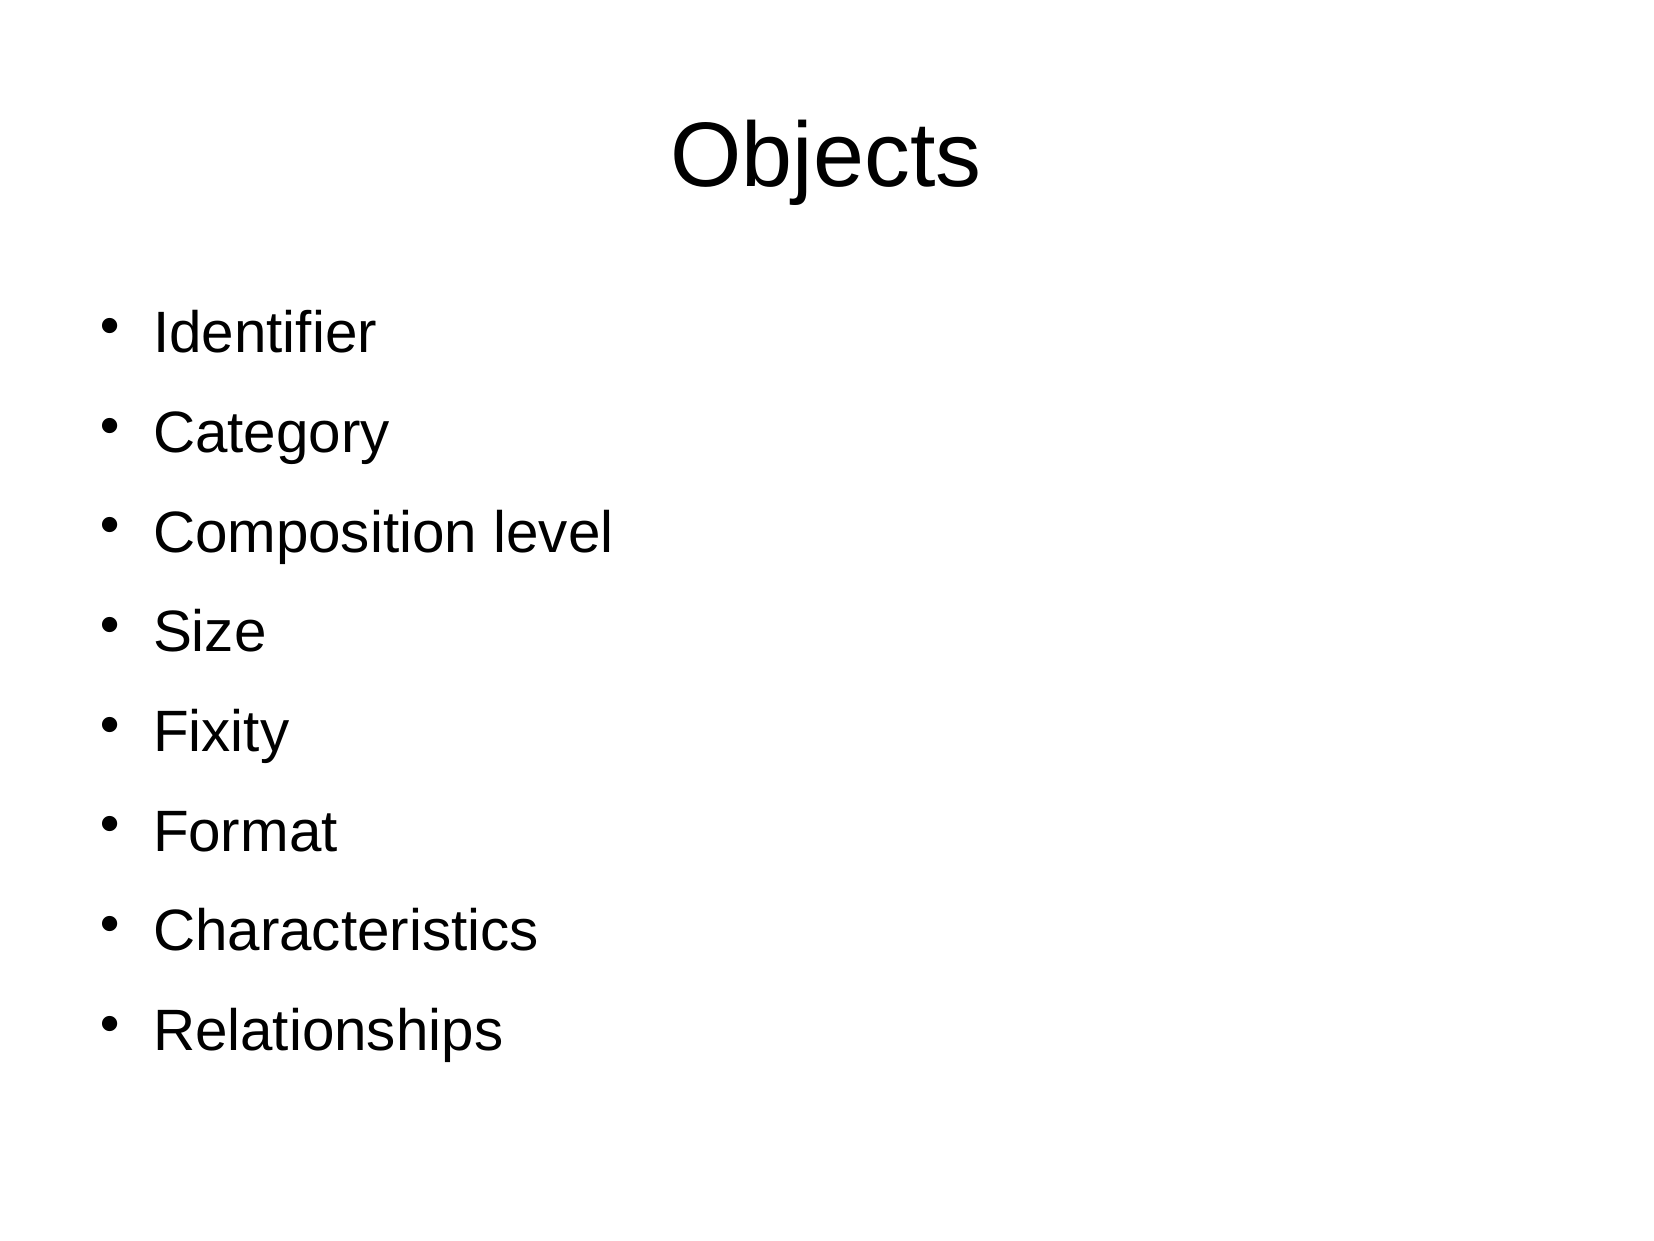

Objects
Identifier
Category
Composition level
Size
Fixity
Format
Characteristics
Relationships